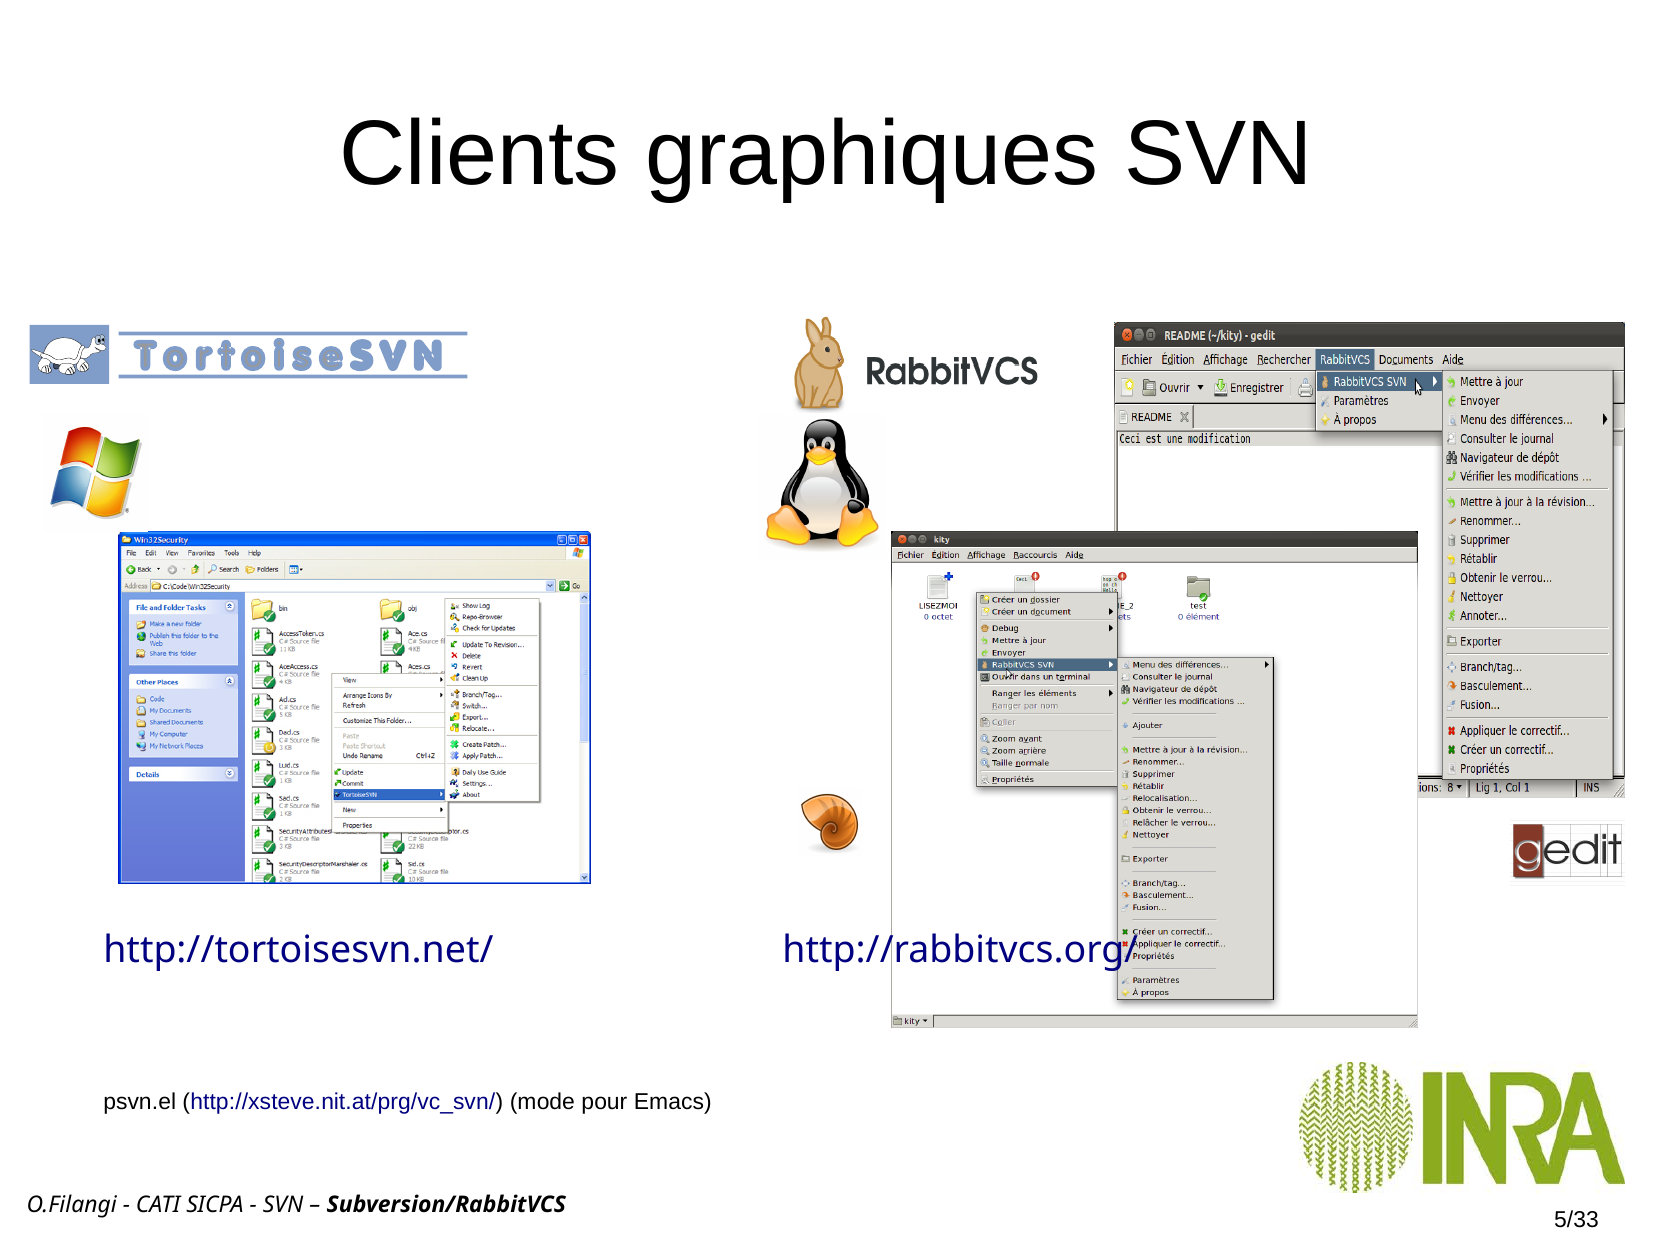

# Clients graphiques SVN
http://tortoisesvn.net/
http://rabbitvcs.org/
psvn.el (http://xsteve.nit.at/prg/vc_svn/) (mode pour Emacs)
 O.Filangi - CATI SICPA - SVN – Subversion/RabbitVCS